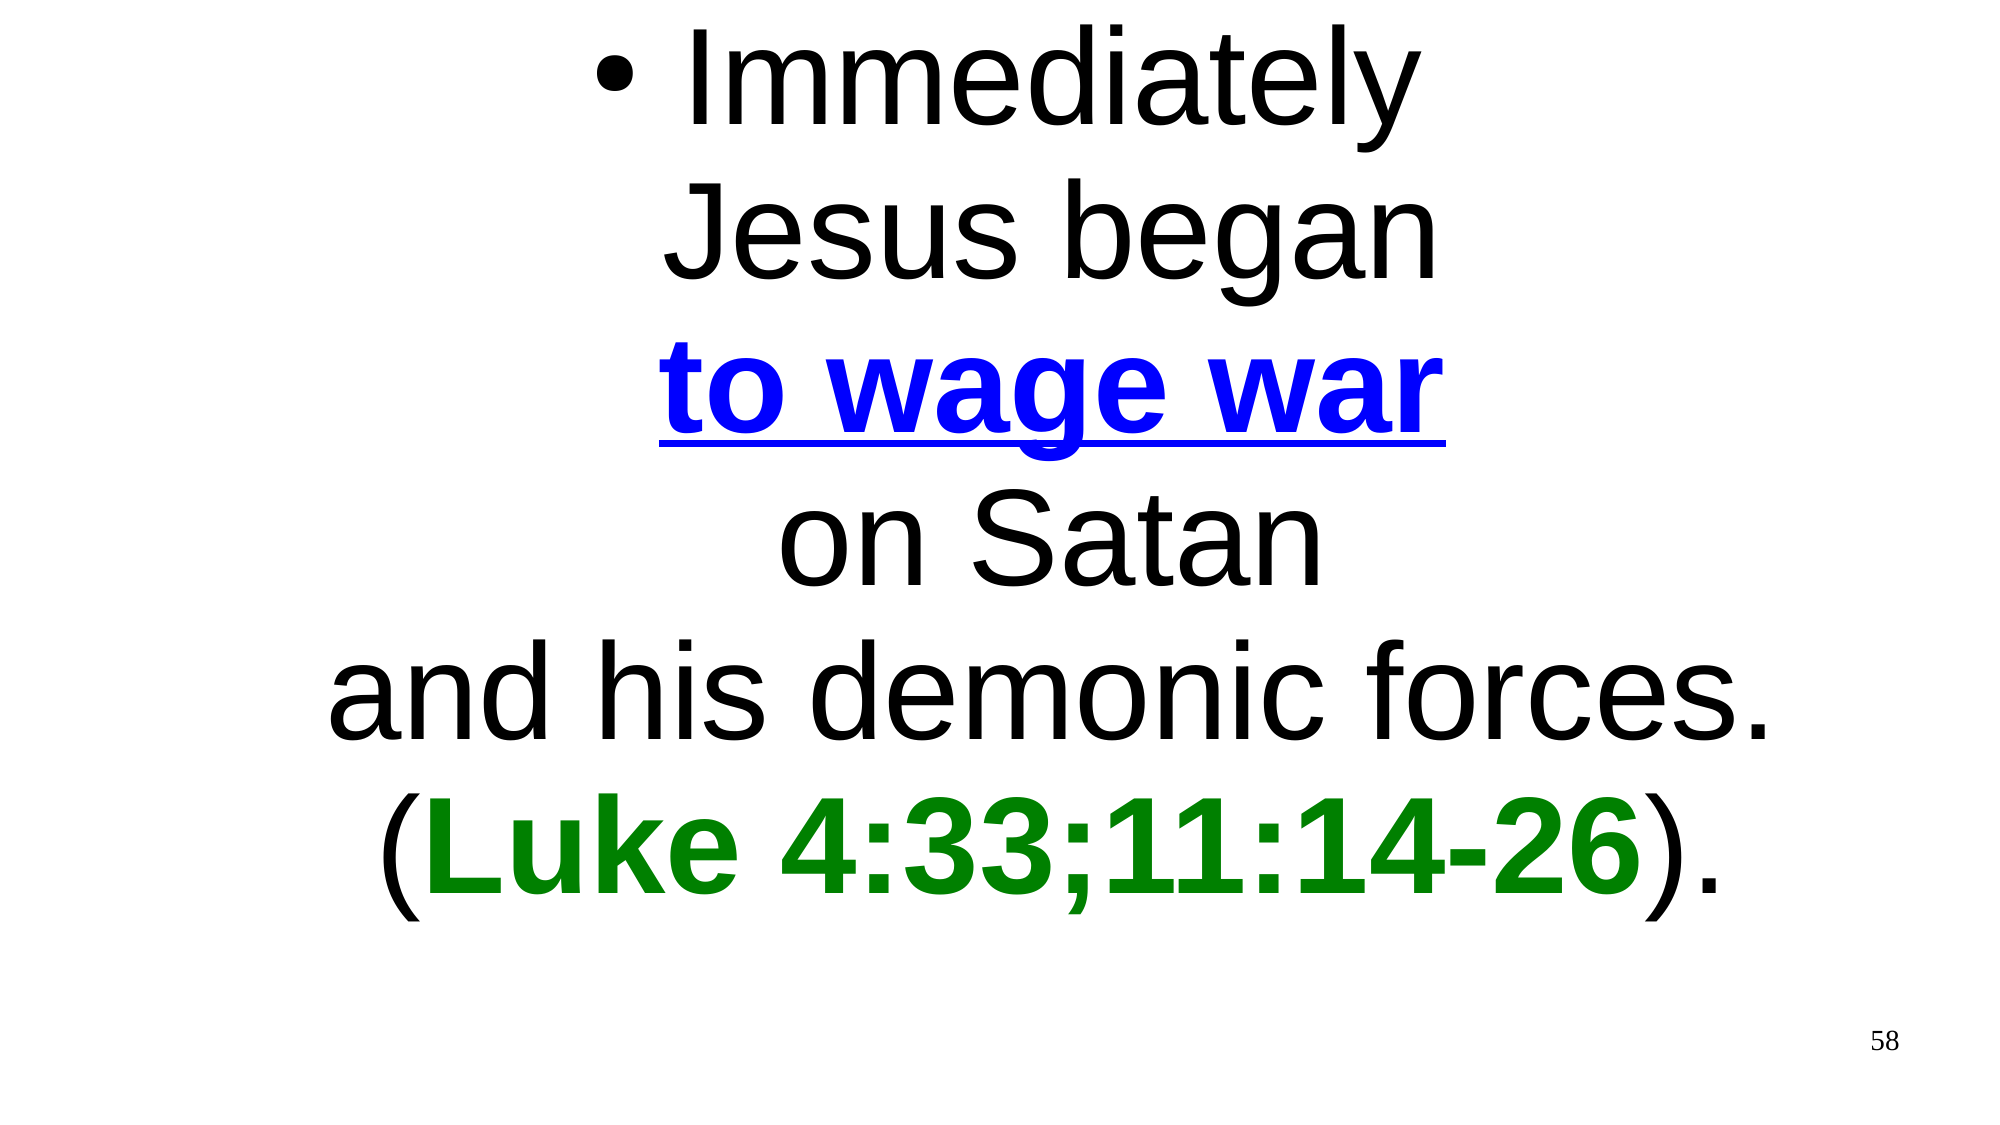

# Immediately Jesus began to wage war on Satan and his demonic forces. (Luke 4:33;11:14-26).
58